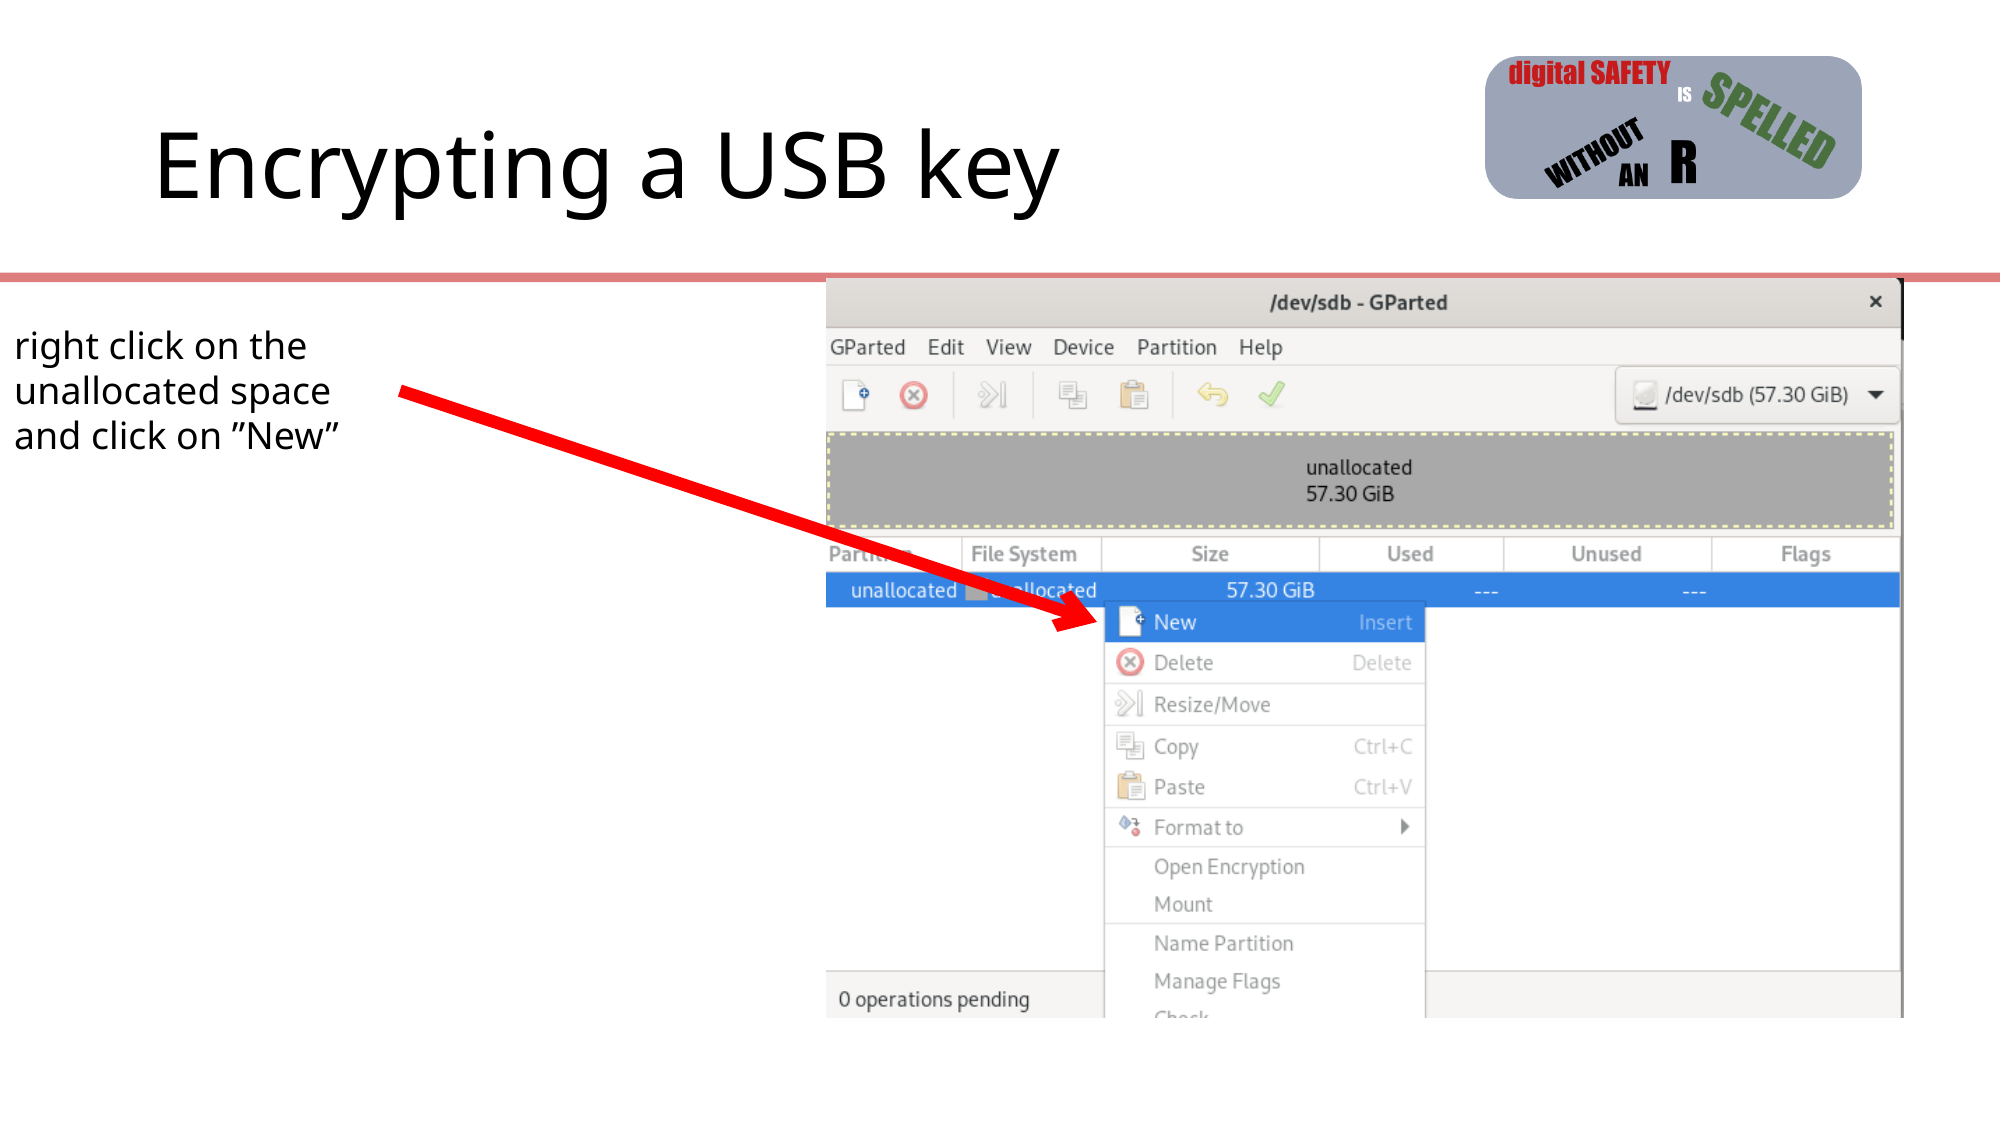

# Encrypting a USB key
right click on the unallocated space and click on ”New”